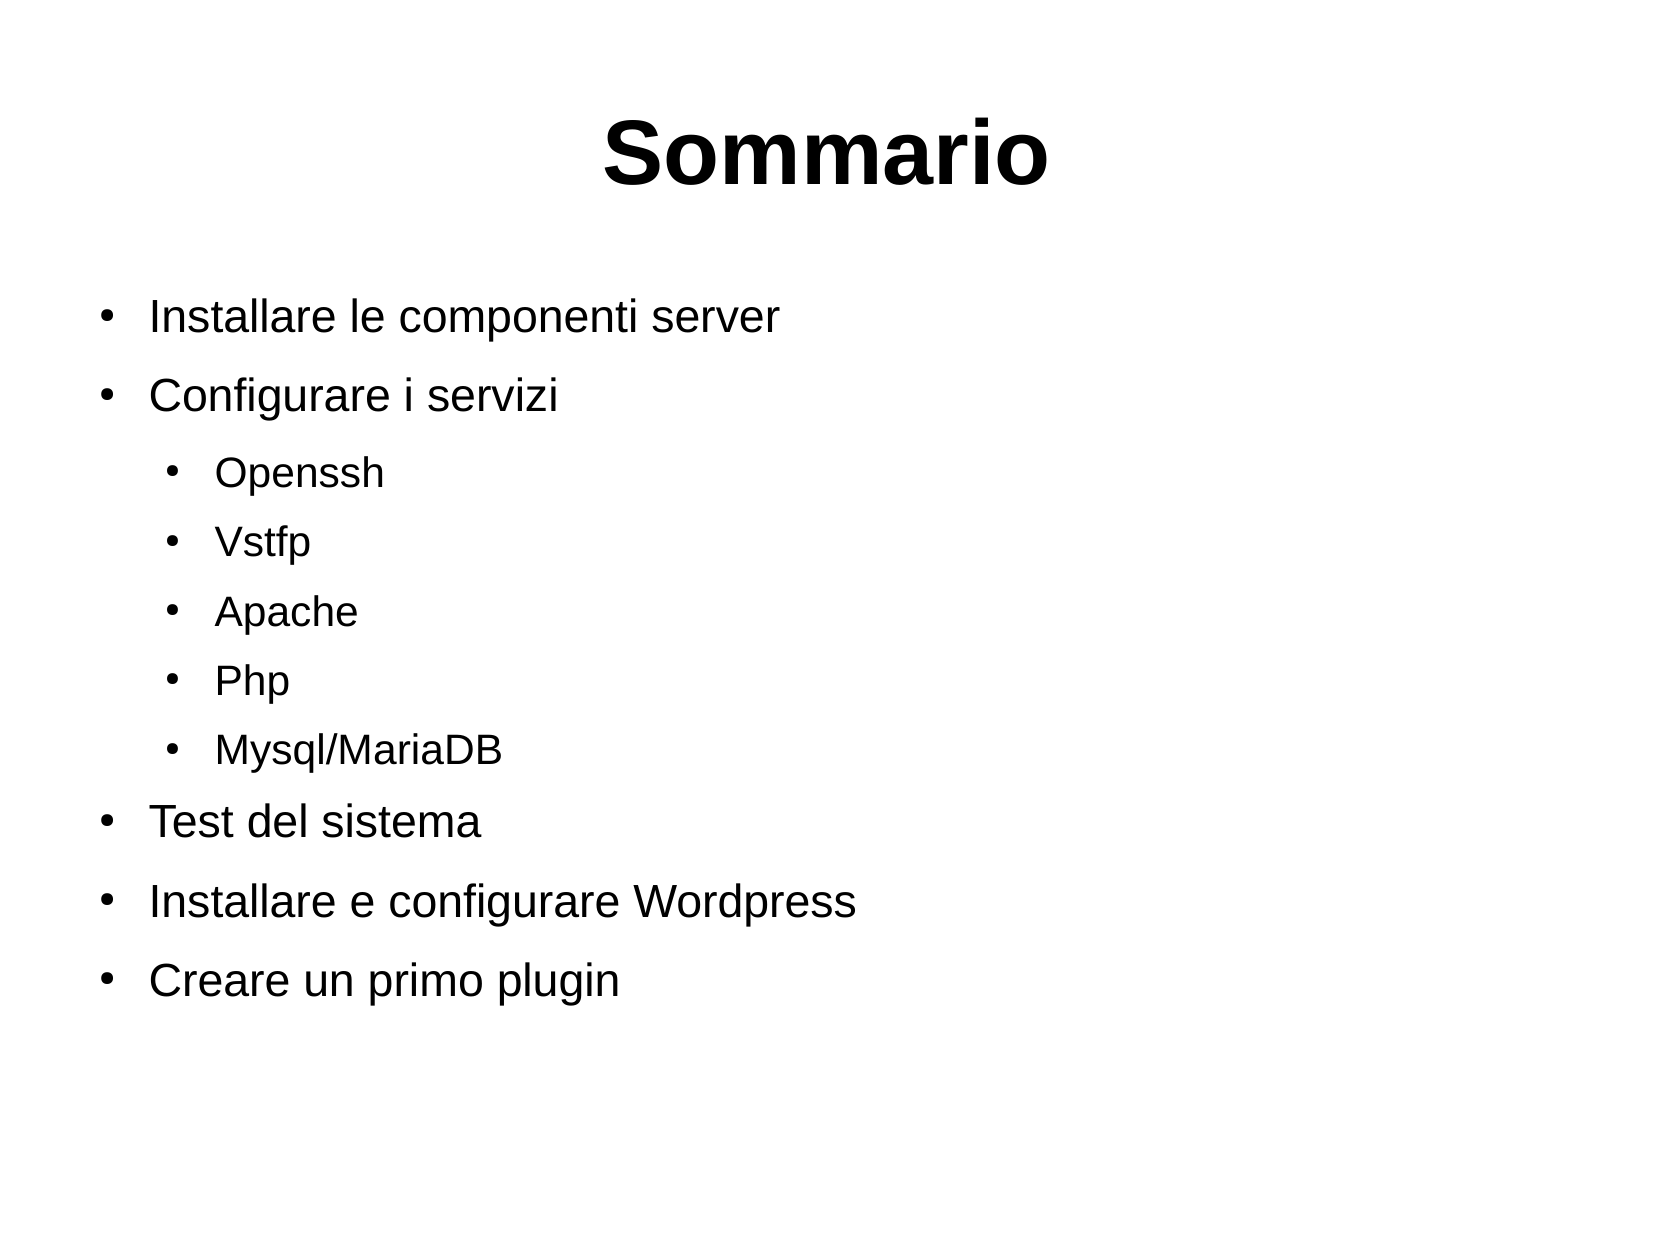

# Sommario
Installare le componenti server
Configurare i servizi
Openssh
Vstfp
Apache
Php
Mysql/MariaDB
Test del sistema
Installare e configurare Wordpress
Creare un primo plugin